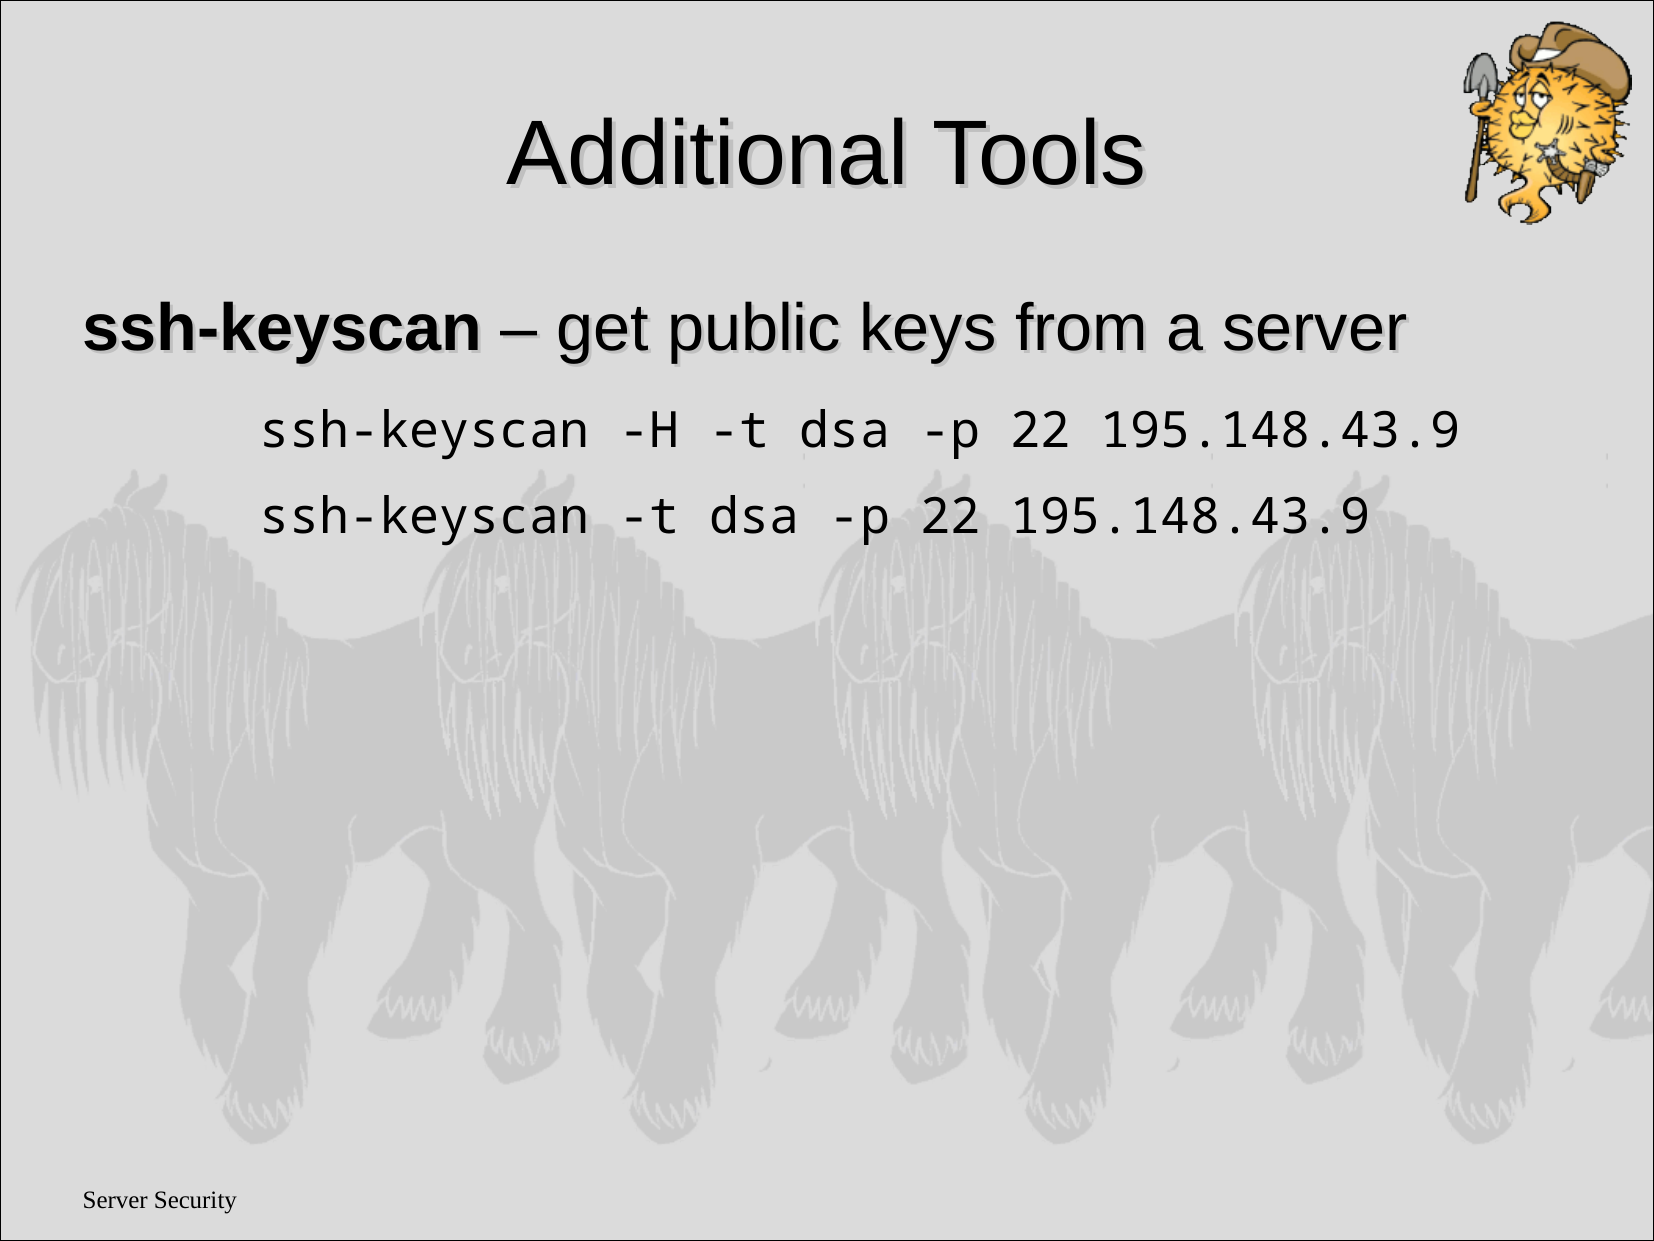

# Additional Tools
ssh-keyscan – get public keys from a server
ssh-keyscan -H -t dsa -p 22 195.148.43.9
ssh-keyscan -t dsa -p 22 195.148.43.9